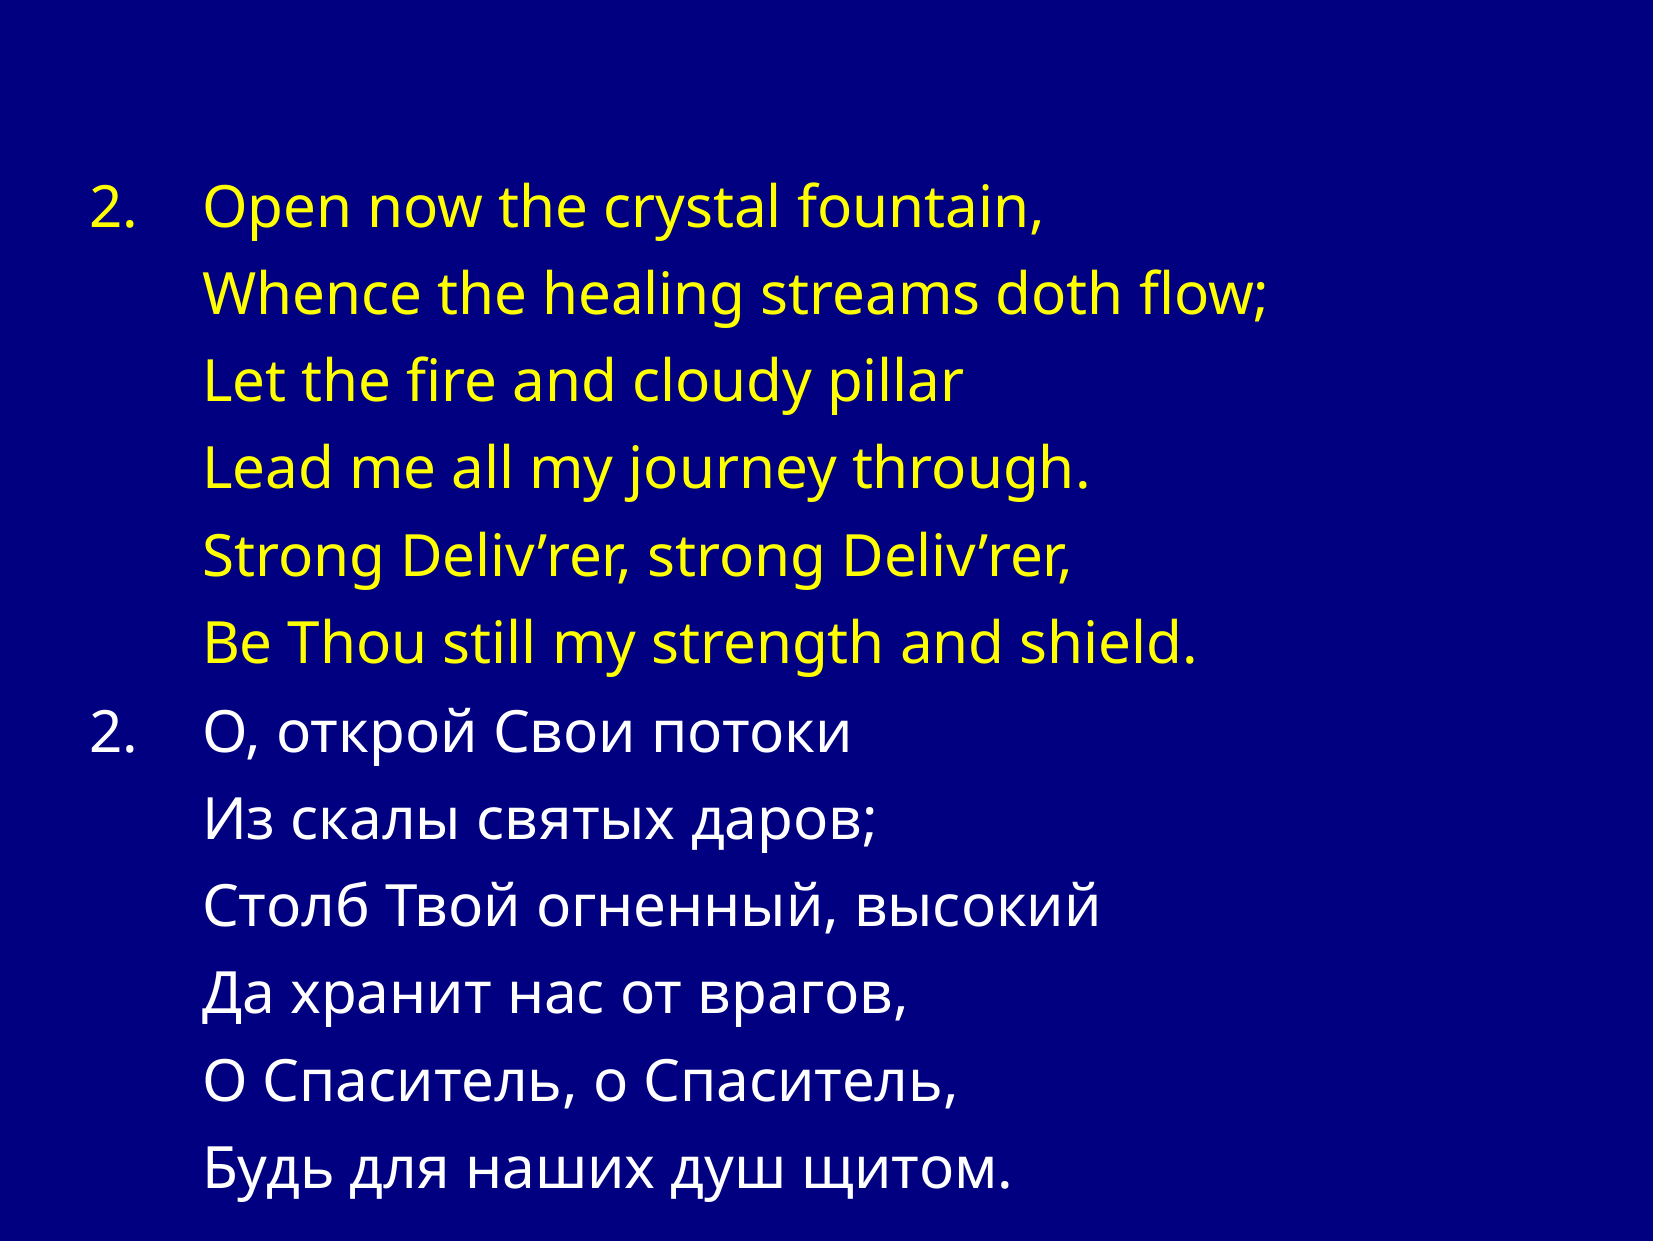

2.	Open now the crystal fountain,
	Whence the healing streams doth flow;
	Let the fire and cloudy pillar
	Lead me all my journey through.
	Strong Deliv’rer, strong Deliv’rer,
	Be Thou still my strength and shield.
2.	О, открой Свои потоки
	Из скалы святых даров;
	Столб Твой огненный, высокий
	Да хранит нас от врагов,
	О Спаситель, о Спаситель,
	Будь для наших душ щитом.